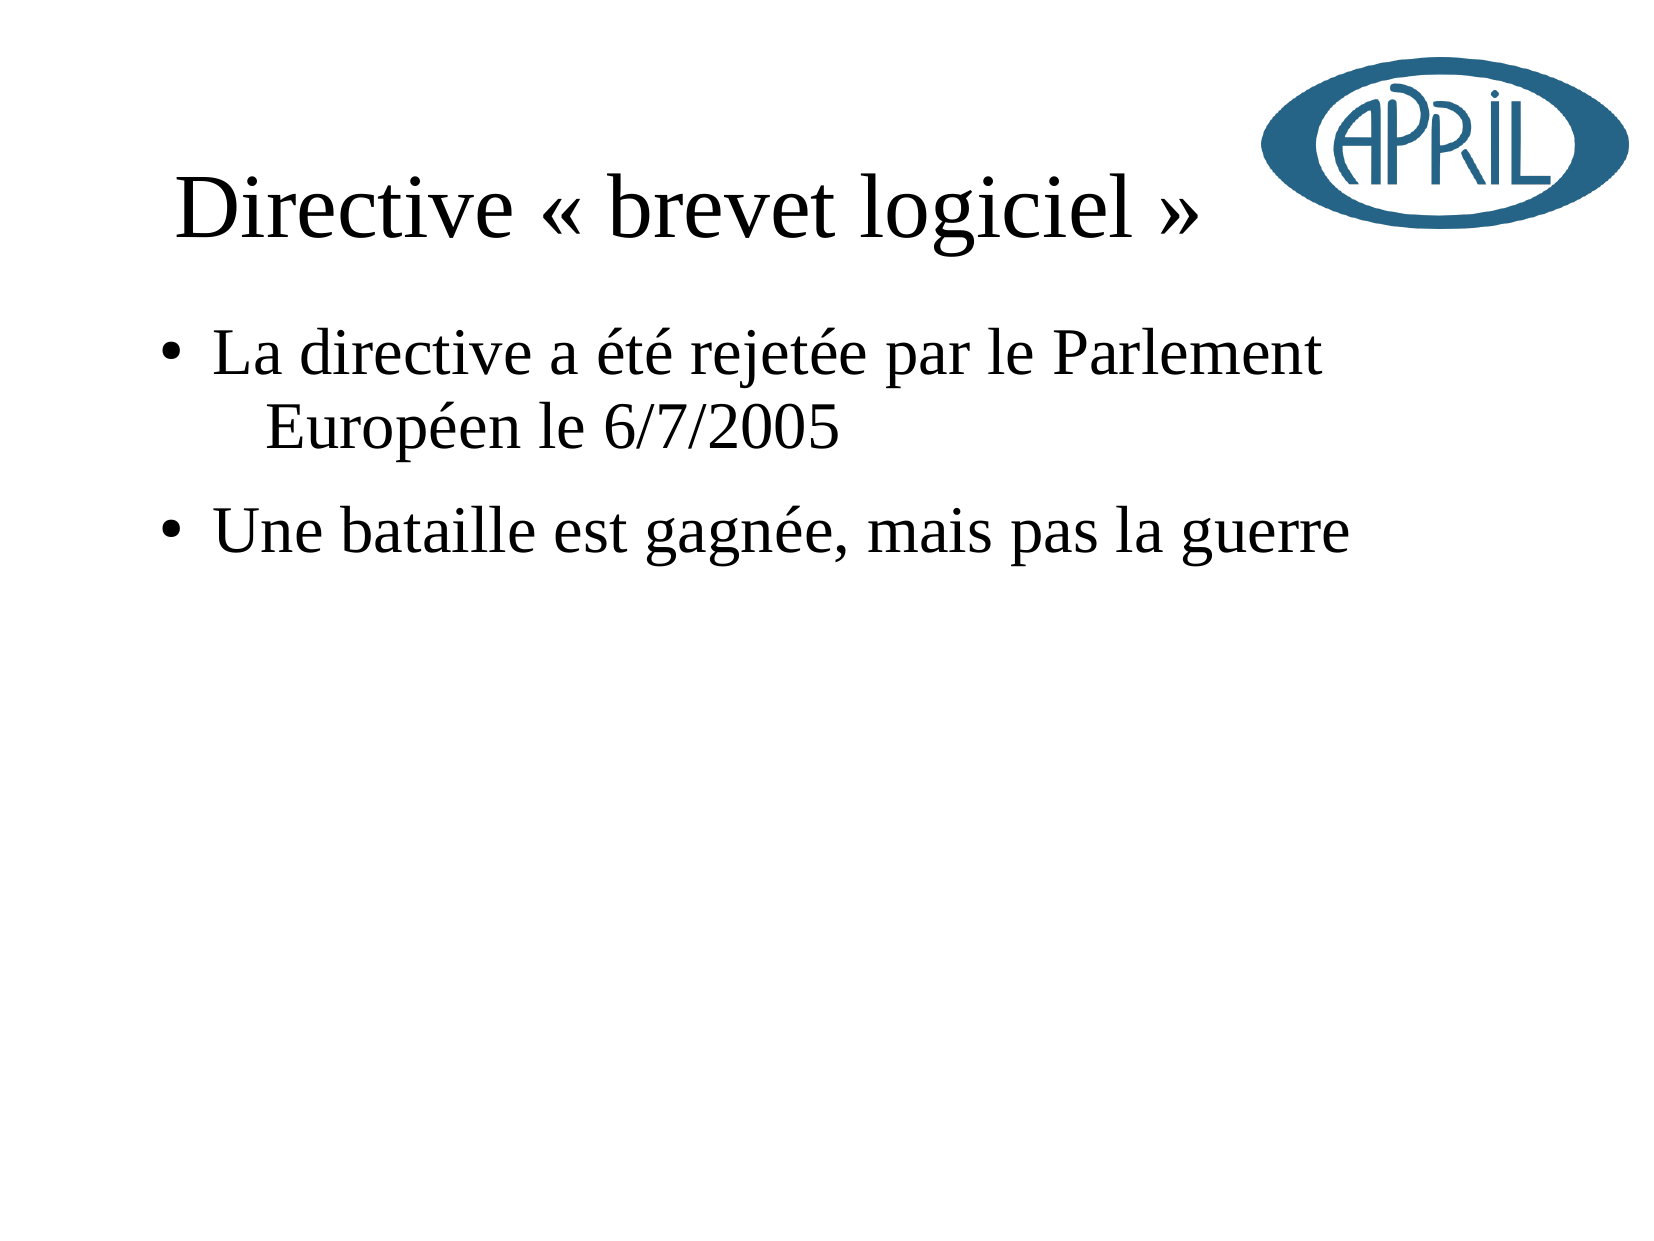

# Directive « brevet logiciel »
La directive a été rejetée par le Parlement Européen le 6/7/2005
Une bataille est gagnée, mais pas la guerre